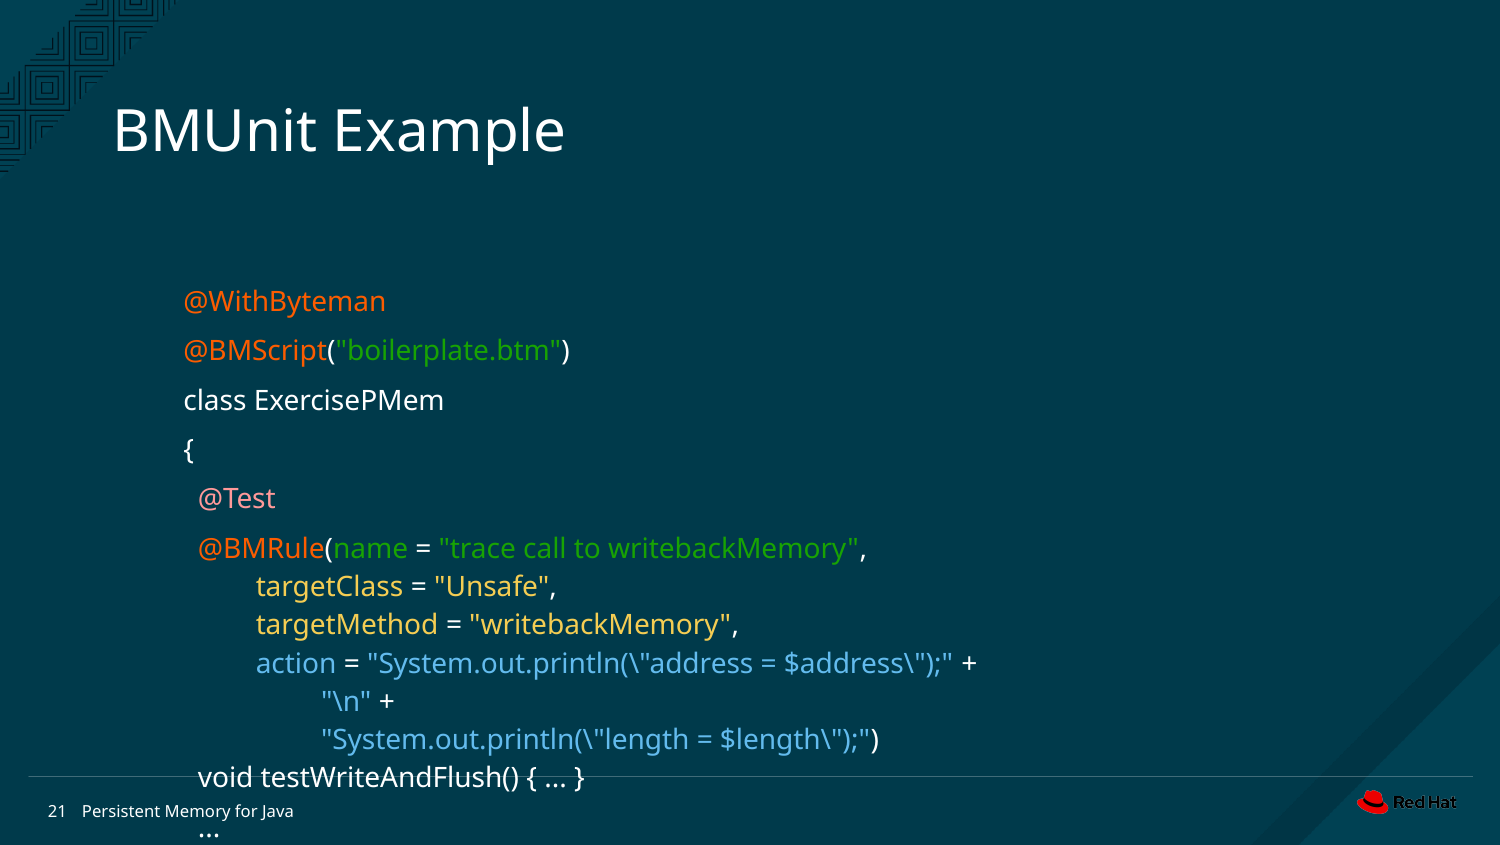

# BMUnit Example
@WithByteman
@BMScript("boilerplate.btm")
class ExercisePMem
{
 @Test
 @BMRule(name = "trace call to writebackMemory",
 targetClass = "Unsafe",
 targetMethod = "writebackMemory",
 action = "System.out.println(\"address = $address\");" +
 "\n" +
 "System.out.println(\"length = $length\");")
 void testWriteAndFlush() { ... }
 ...
21
INSERT DESIGNATOR, IF NEEDED